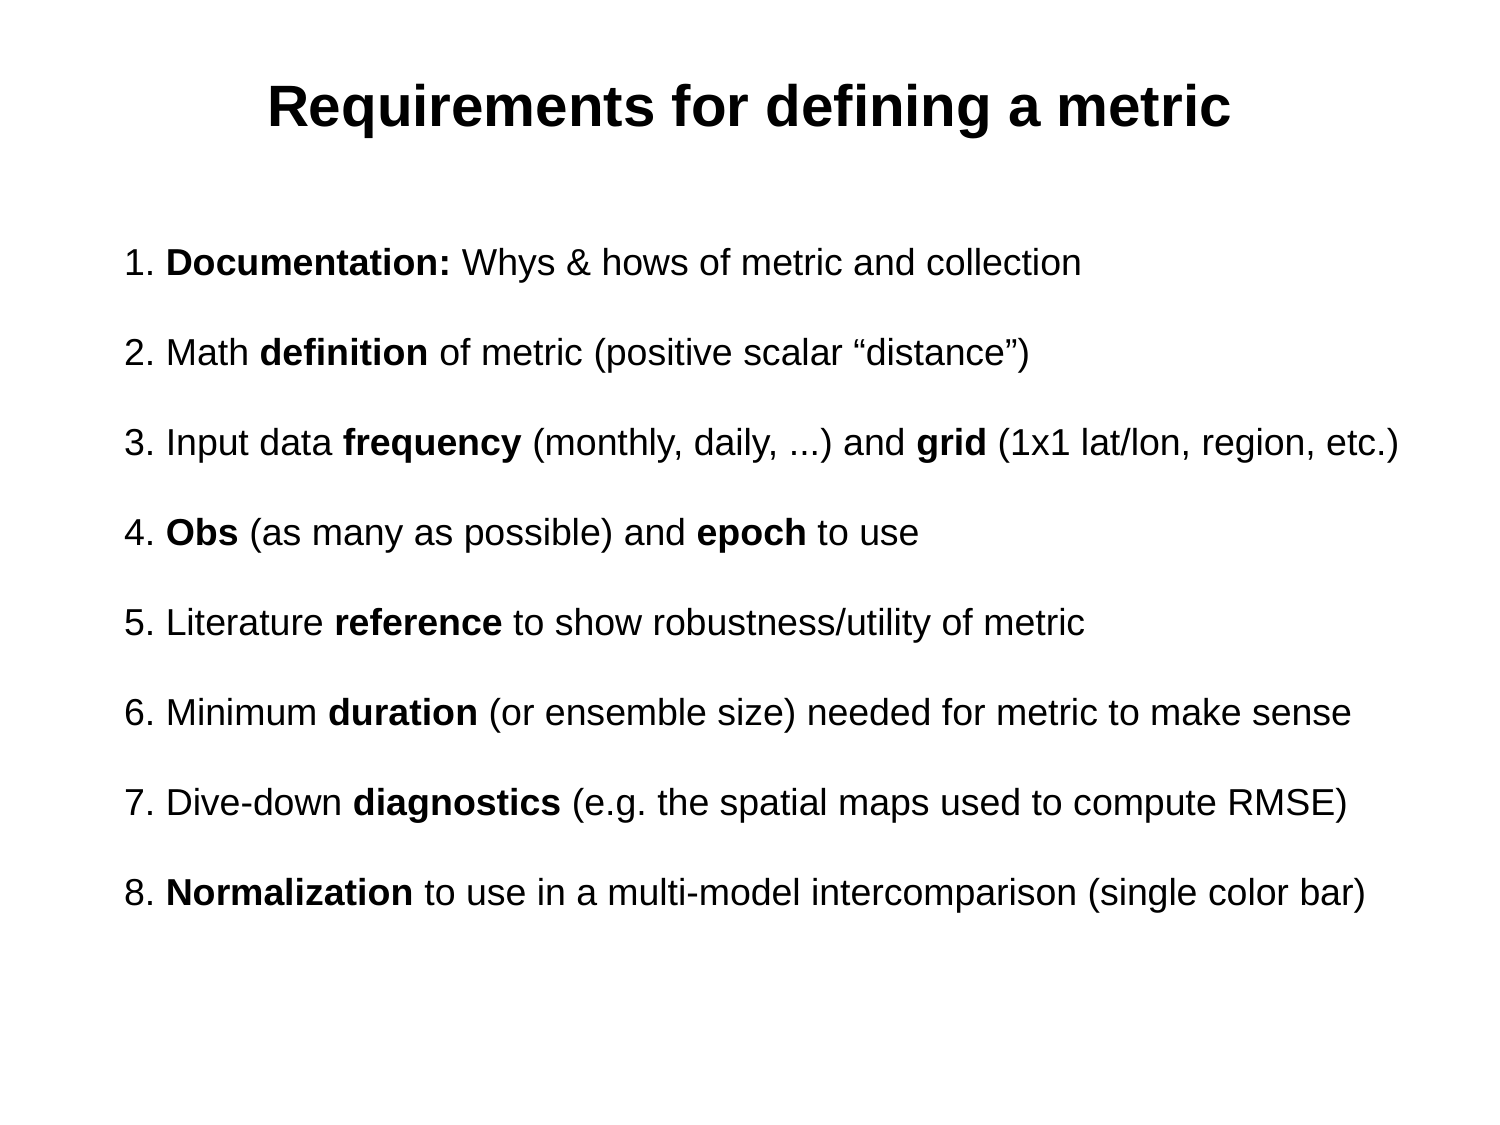

Requirements for defining a metric
1. Documentation: Whys & hows of metric and collection
2. Math definition of metric (positive scalar “distance”)
3. Input data frequency (monthly, daily, ...) and grid (1x1 lat/lon, region, etc.)
4. Obs (as many as possible) and epoch to use
5. Literature reference to show robustness/utility of metric
6. Minimum duration (or ensemble size) needed for metric to make sense
7. Dive-down diagnostics (e.g. the spatial maps used to compute RMSE)
8. Normalization to use in a multi-model intercomparison (single color bar)